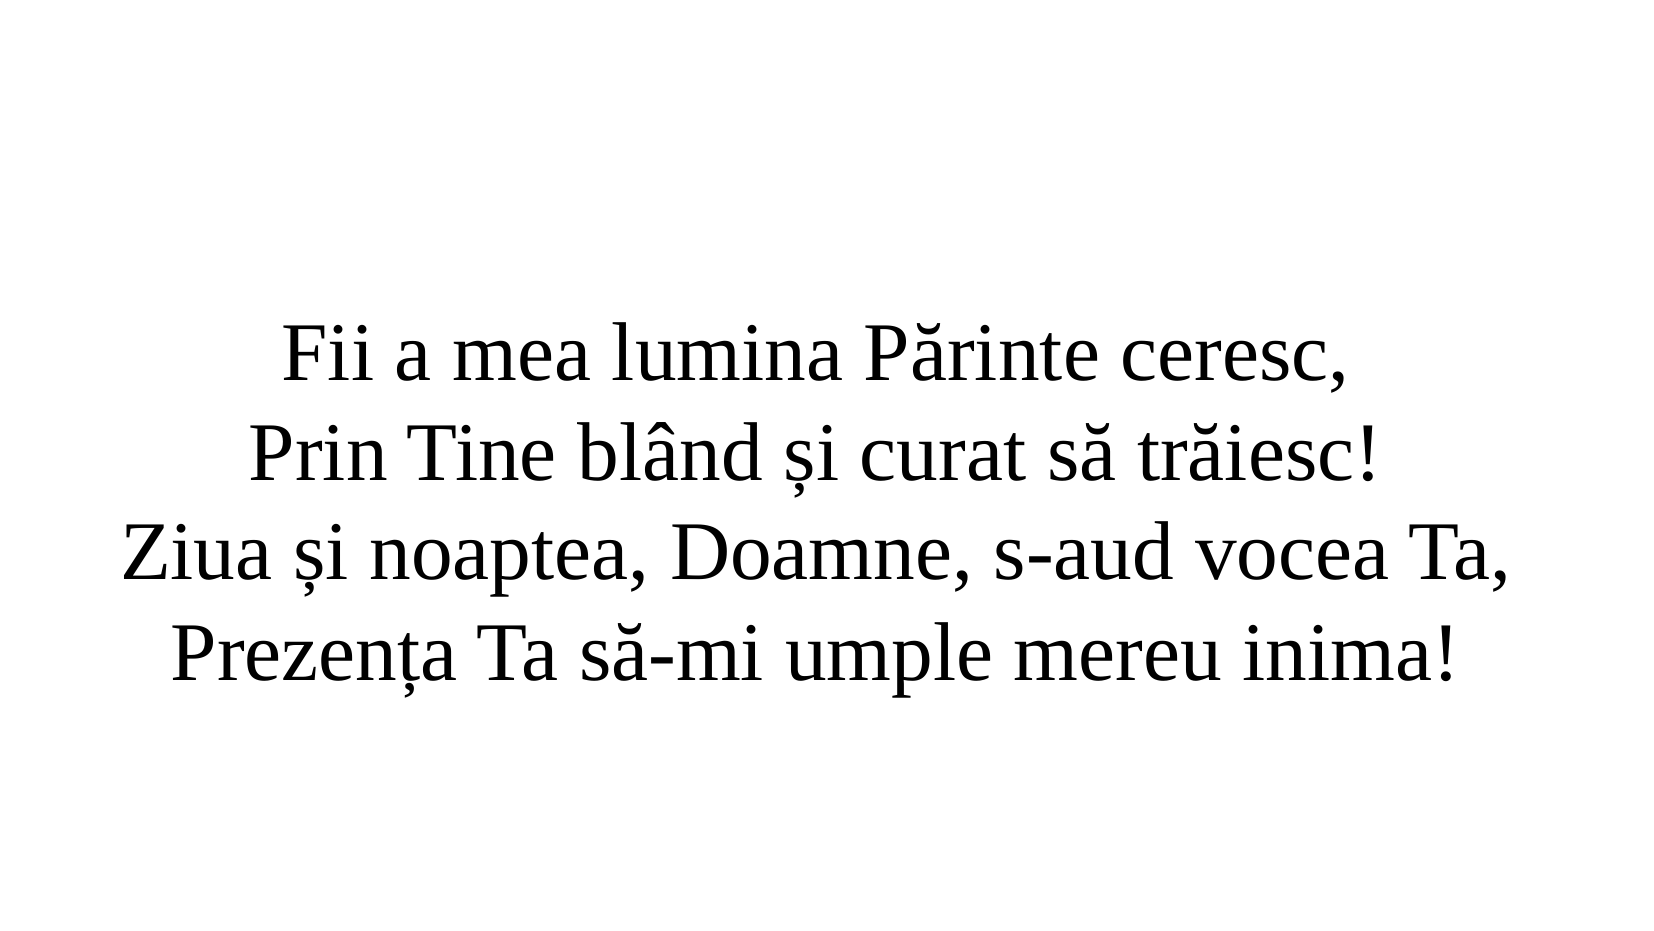

# Fii a mea lumina Părinte ceresc, Prin Tine blând și curat să trăiesc! Ziua și noaptea, Doamne, s-aud vocea Ta, Prezența Ta să-mi umple mereu inima!